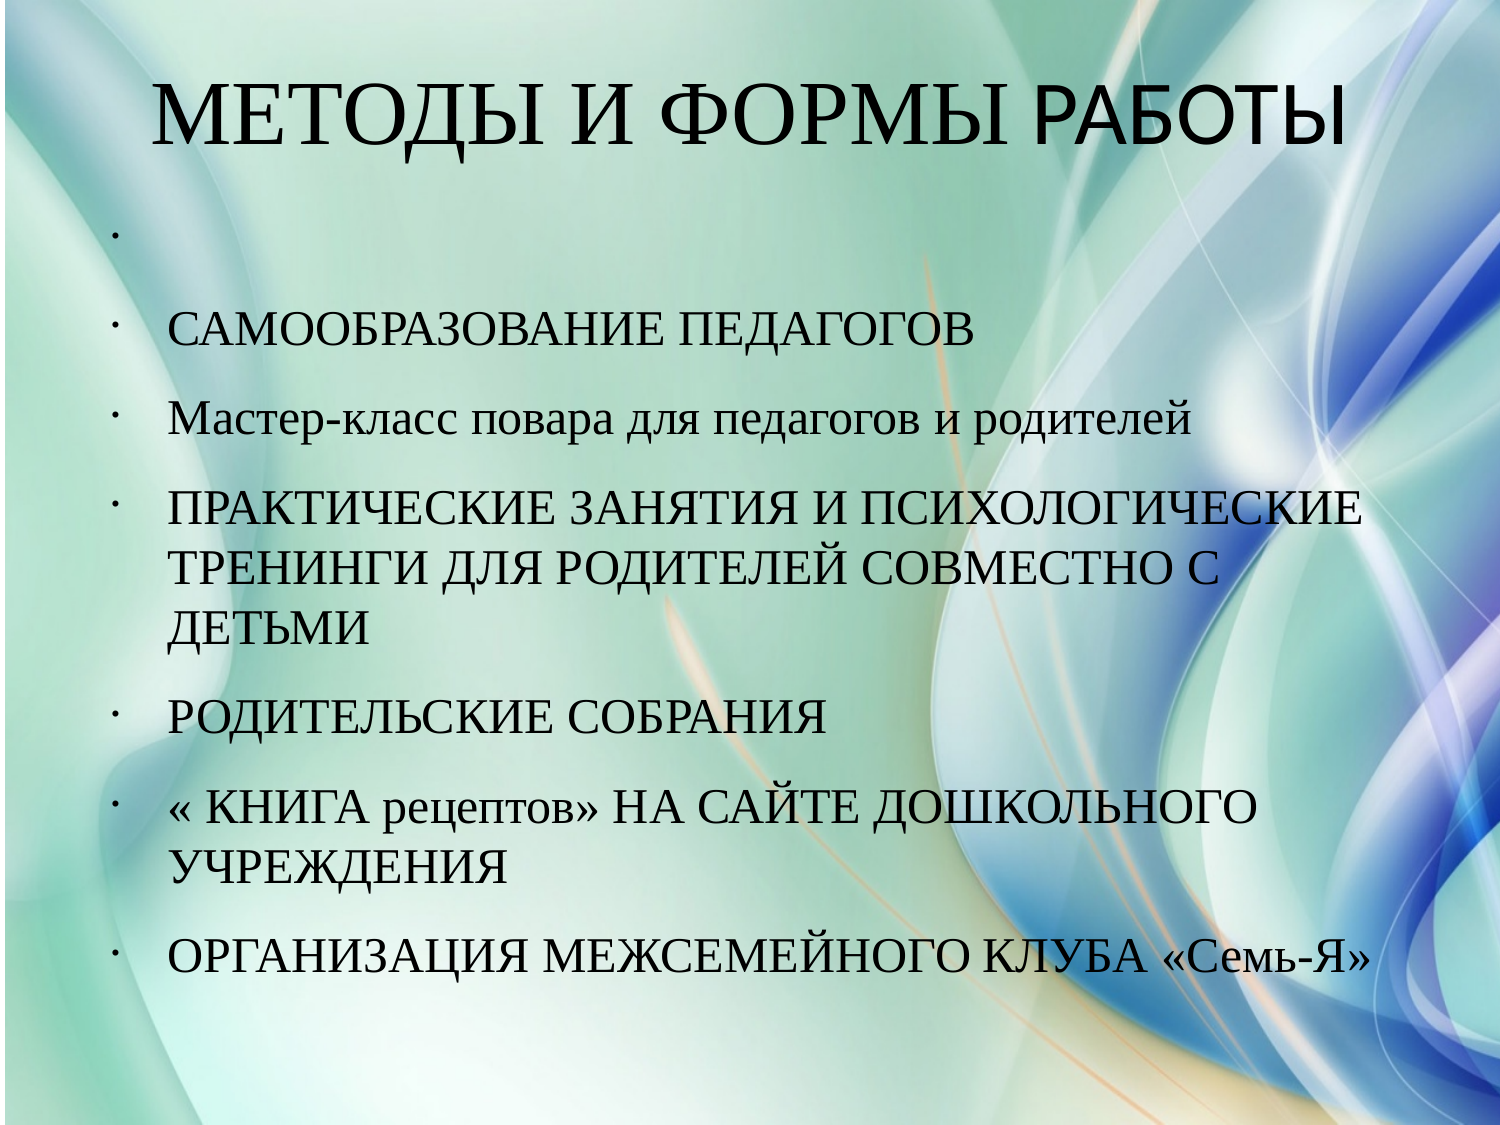

# МЕТОДЫ И ФОРМЫ РАБОТЫ
САМООБРАЗОВАНИЕ ПЕДАГОГОВ
Мастер-класс повара для педагогов и родителей
ПРАКТИЧЕСКИЕ ЗАНЯТИЯ И ПСИХОЛОГИЧЕСКИЕ ТРЕНИНГИ ДЛЯ РОДИТЕЛЕЙ СОВМЕСТНО С ДЕТЬМИ
РОДИТЕЛЬСКИЕ СОБРАНИЯ
« КНИГА рецептов» НА САЙТЕ ДОШКОЛЬНОГО УЧРЕЖДЕНИЯ
ОРГАНИЗАЦИЯ МЕЖСЕМЕЙНОГО КЛУБА «Семь-Я»